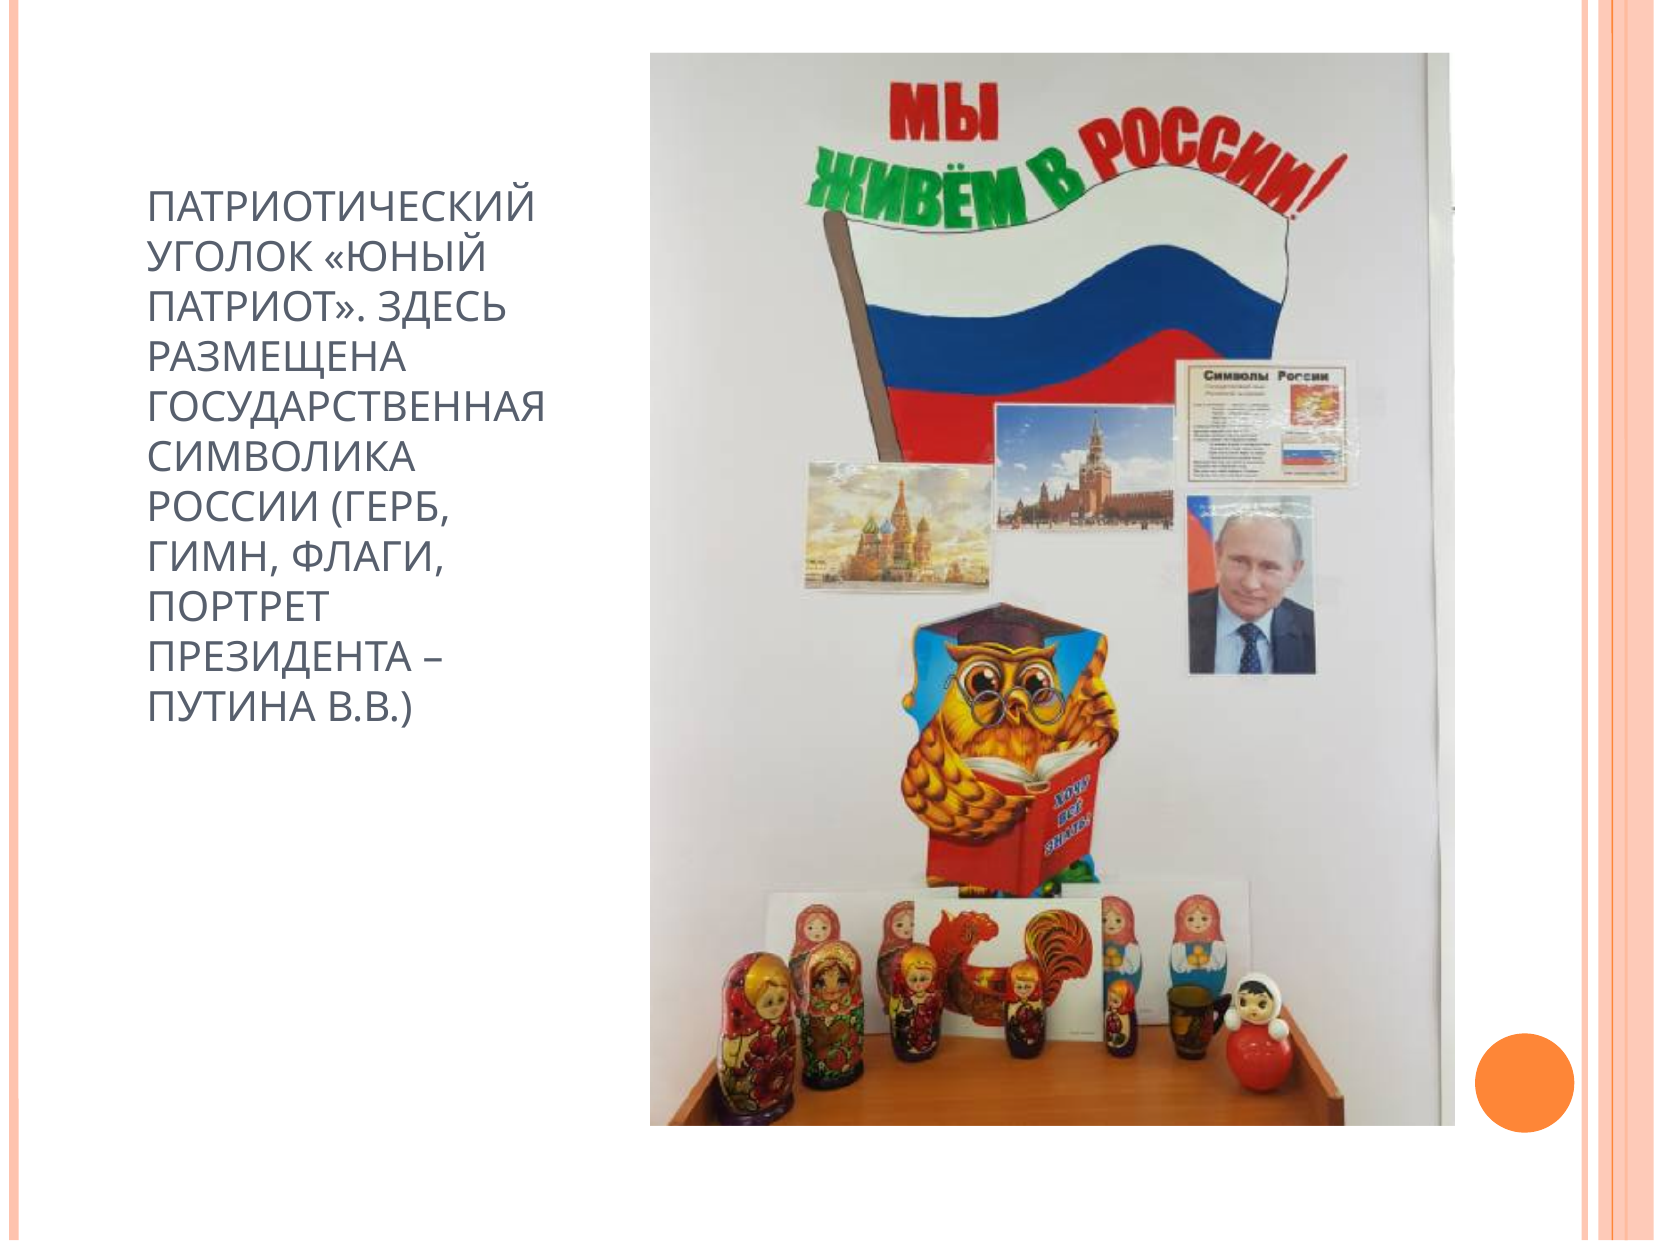

# Патриотический уголок «юный патриот». Здесь размещена государственная символика россии (герб, гимн, флаги, портрет президента – путина в.в.)